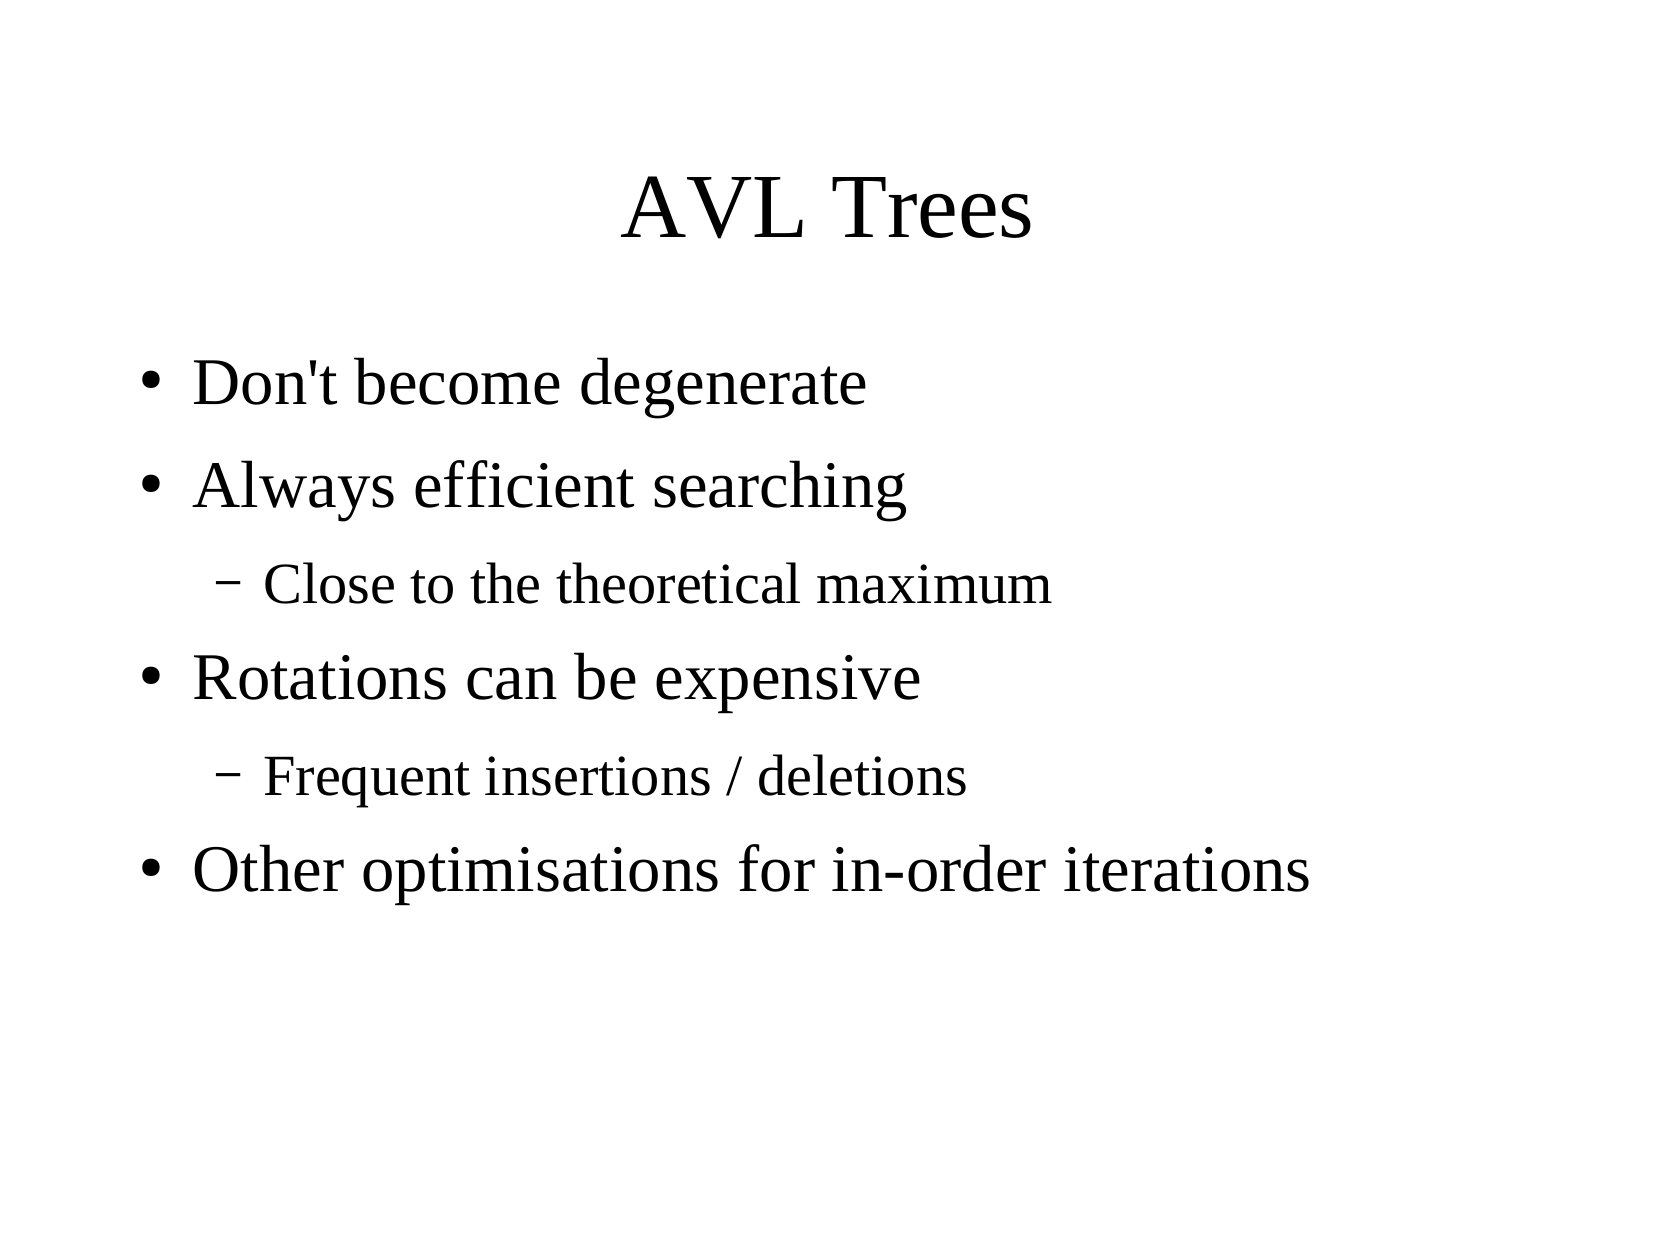

# AVL Trees
Don't become degenerate
Always efficient searching
Close to the theoretical maximum
Rotations can be expensive
Frequent insertions / deletions
Other optimisations for in-order iterations